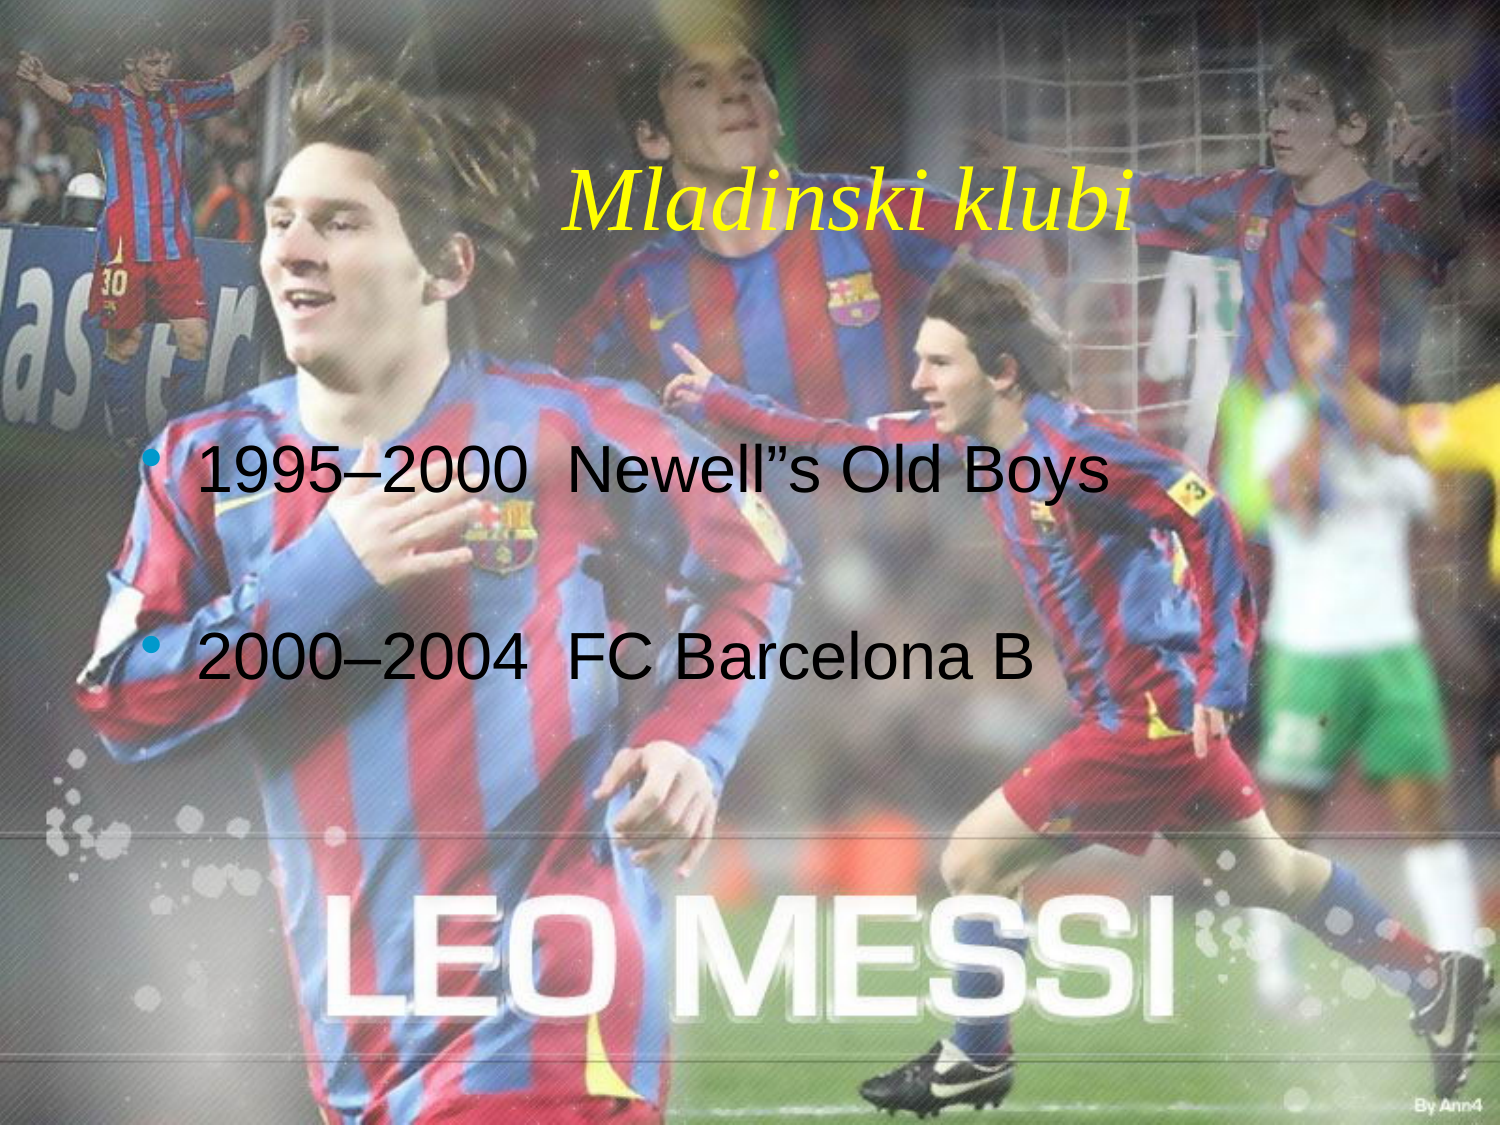

# Mladinski klubi
1995–2000 Newell”s Old Boys
2000–2004 FC Barcelona B